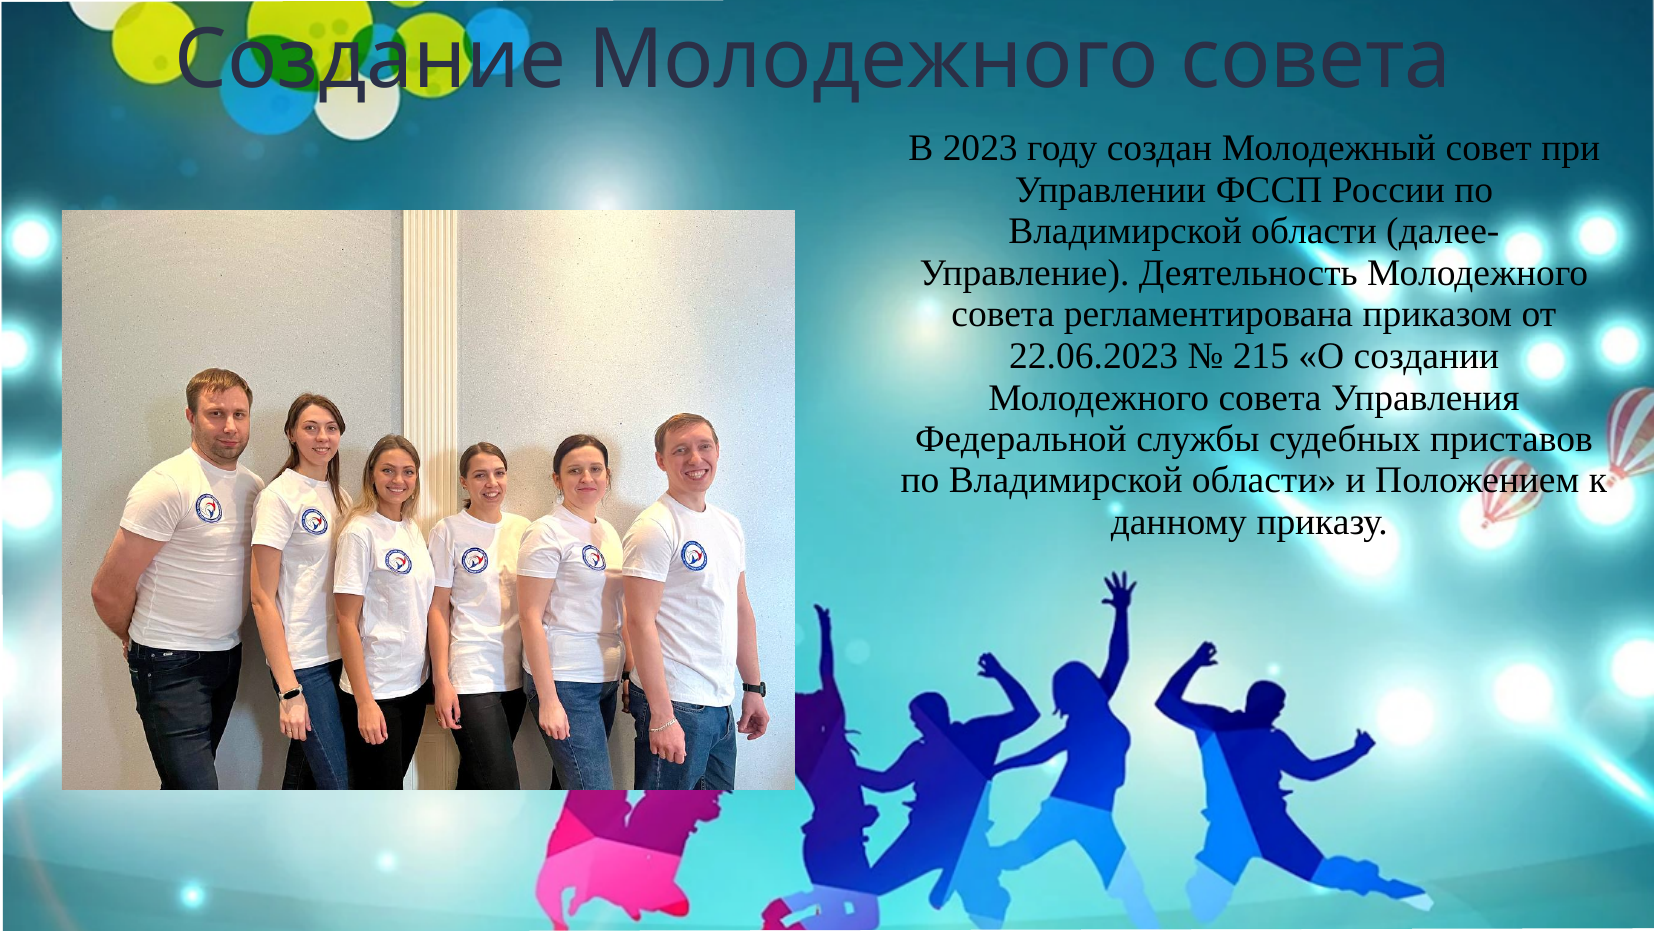

Создание Молодежного совета
В 2023 году создан Молодежный совет при Управлении ФССП России по Владимирской области (далее- Управление). Деятельность Молодежного совета регламентирована приказом от 22.06.2023 № 215 «О создании Молодежного совета Управления Федеральной службы судебных приставов по Владимирской области» и Положением к данному приказу.